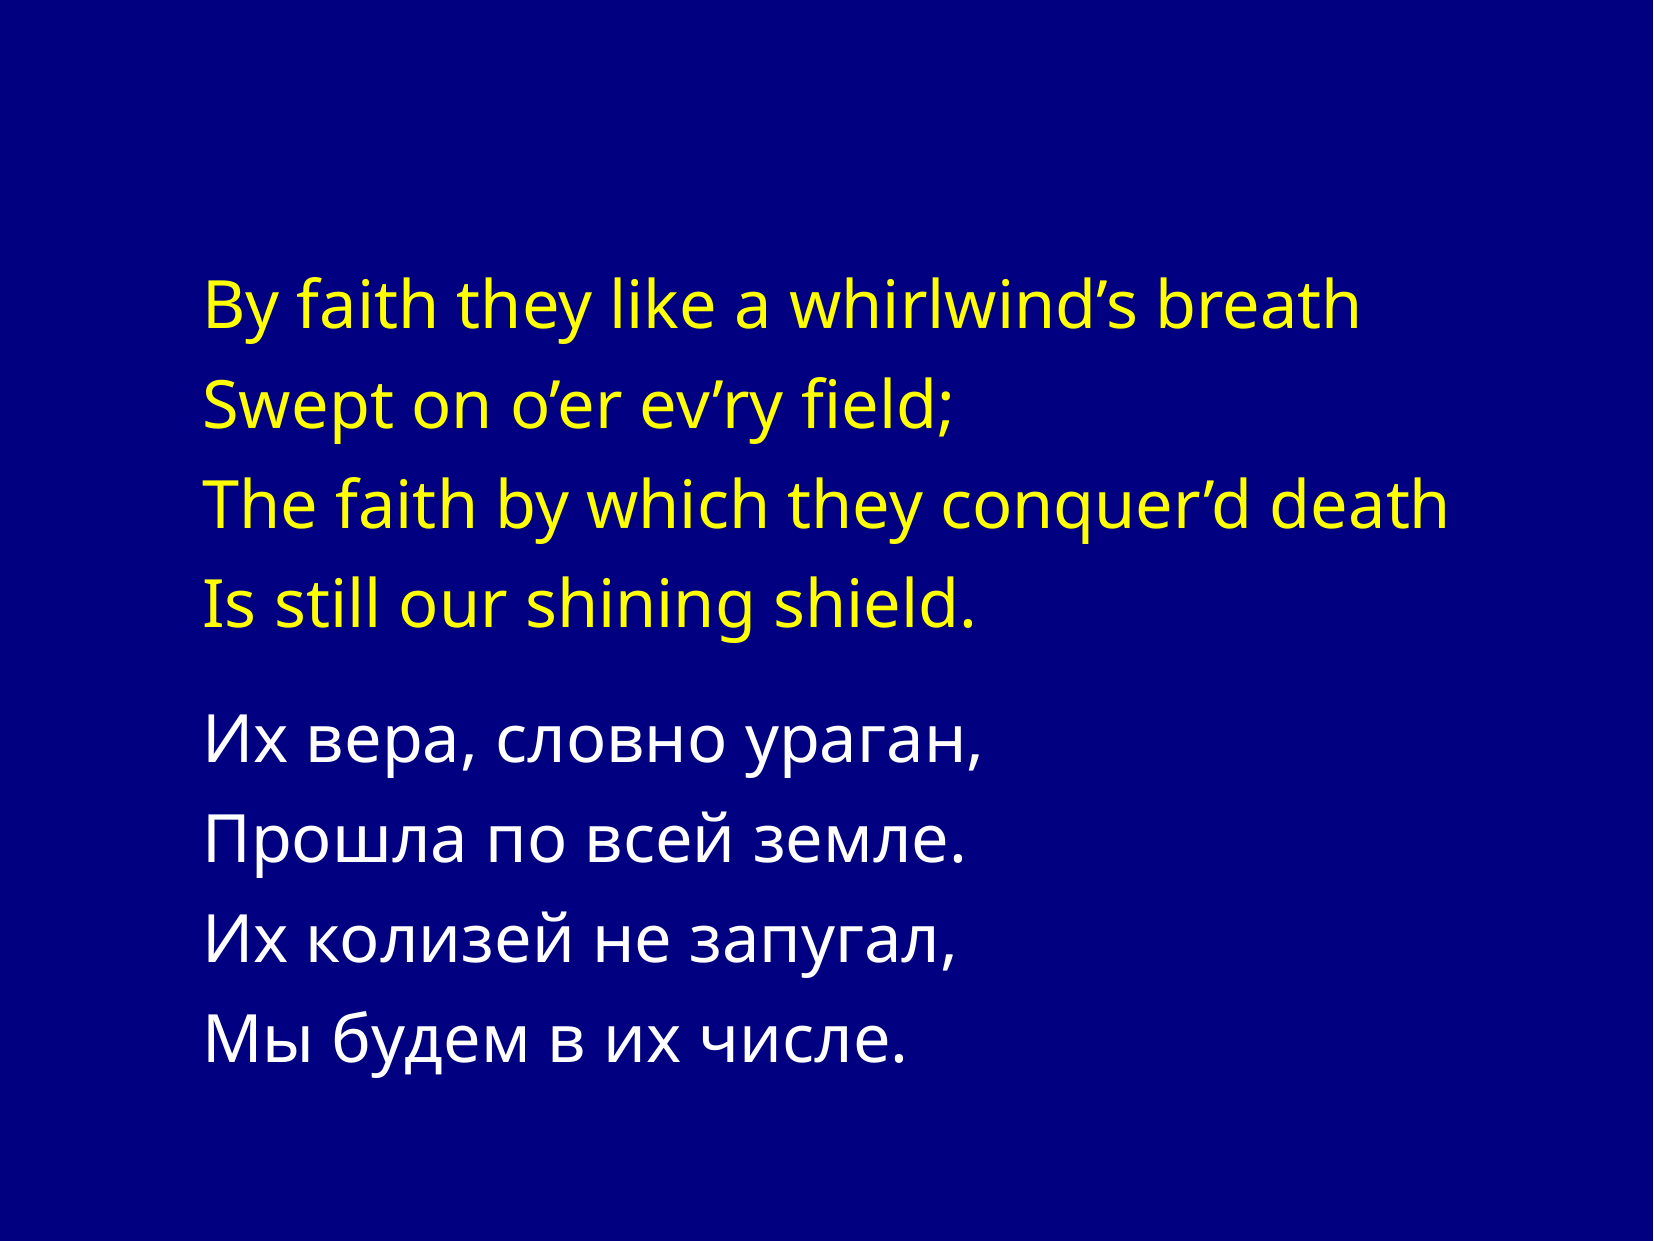

By faith they like a whirlwind’s breath
	Swept on o’er ev’ry field;
	The faith by which they conquer’d death
	Is still our shining shield.
	Их вера, словно ураган,
	Прошла по всей земле.
	Их колизей не запугал,
	Мы будем в их числе.